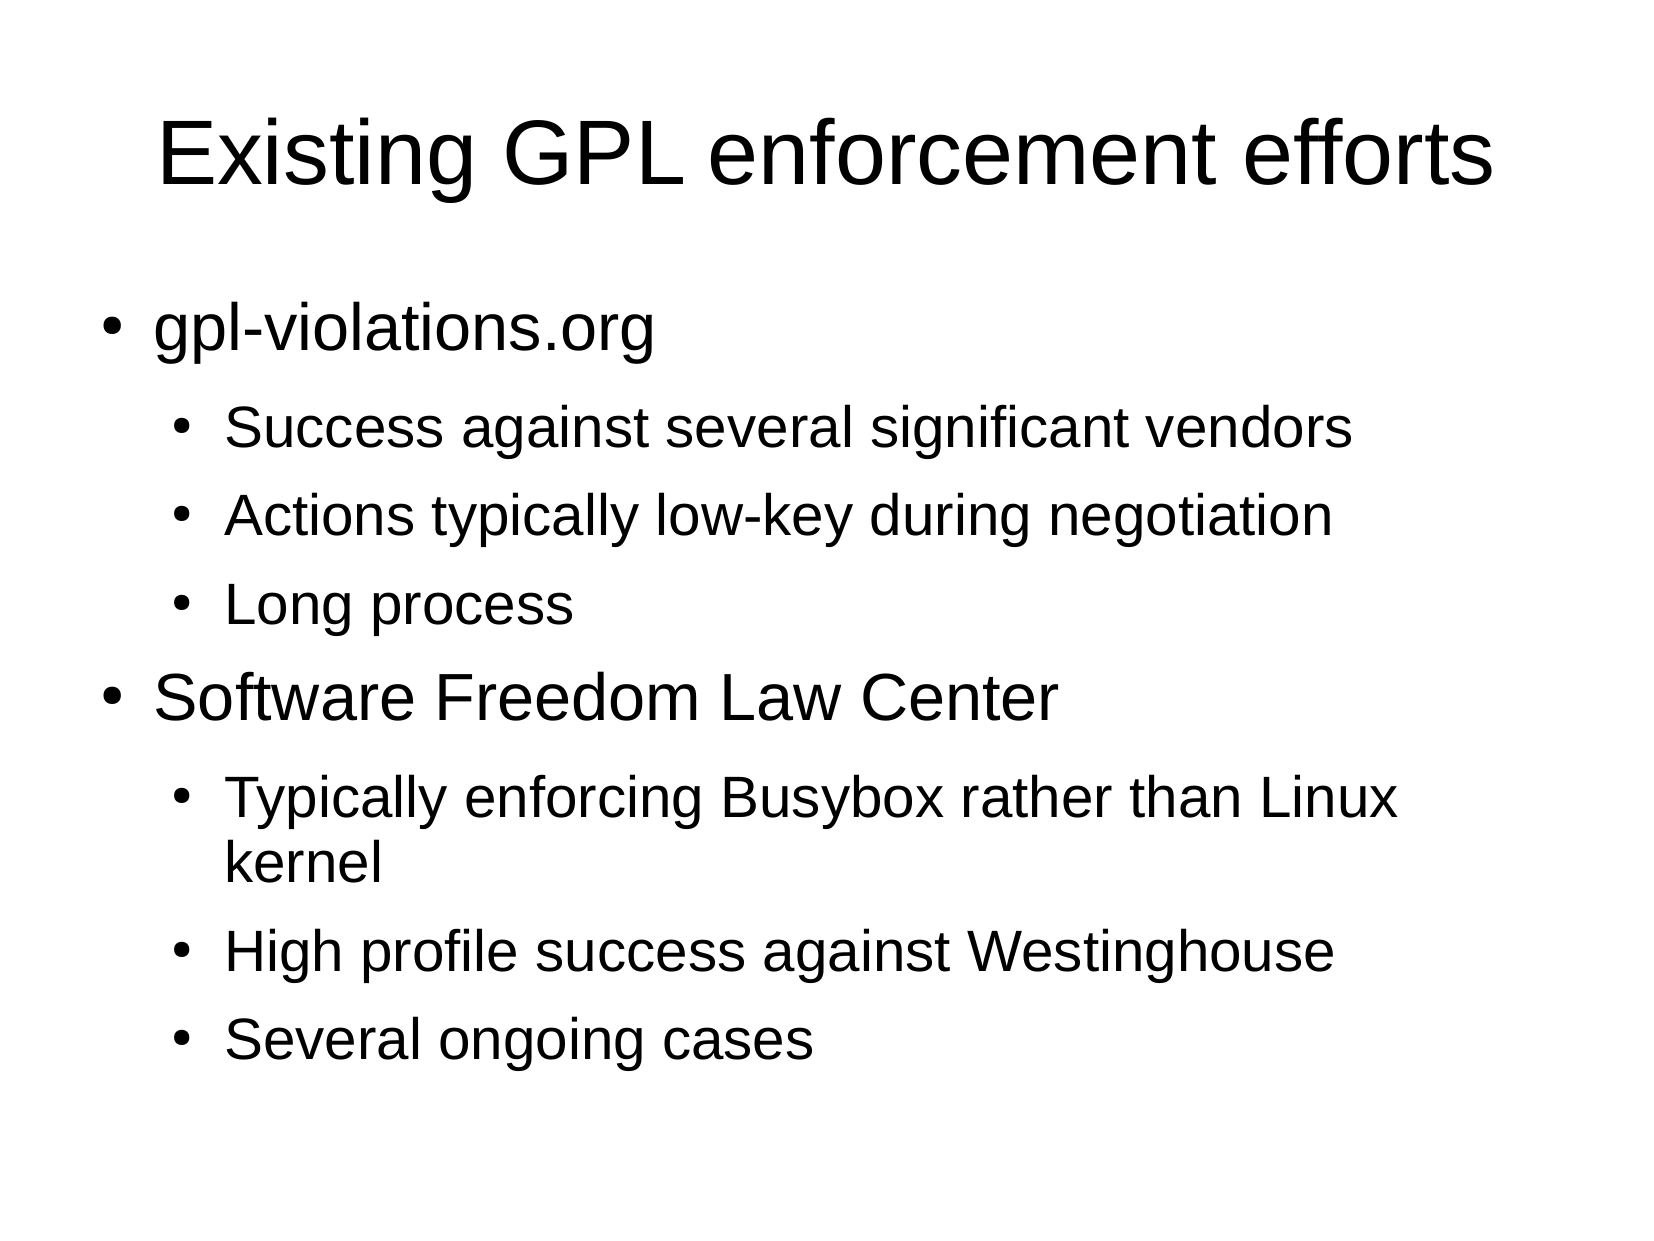

# Existing GPL enforcement efforts
gpl-violations.org
Success against several significant vendors
Actions typically low-key during negotiation
Long process
Software Freedom Law Center
Typically enforcing Busybox rather than Linux kernel
High profile success against Westinghouse
Several ongoing cases